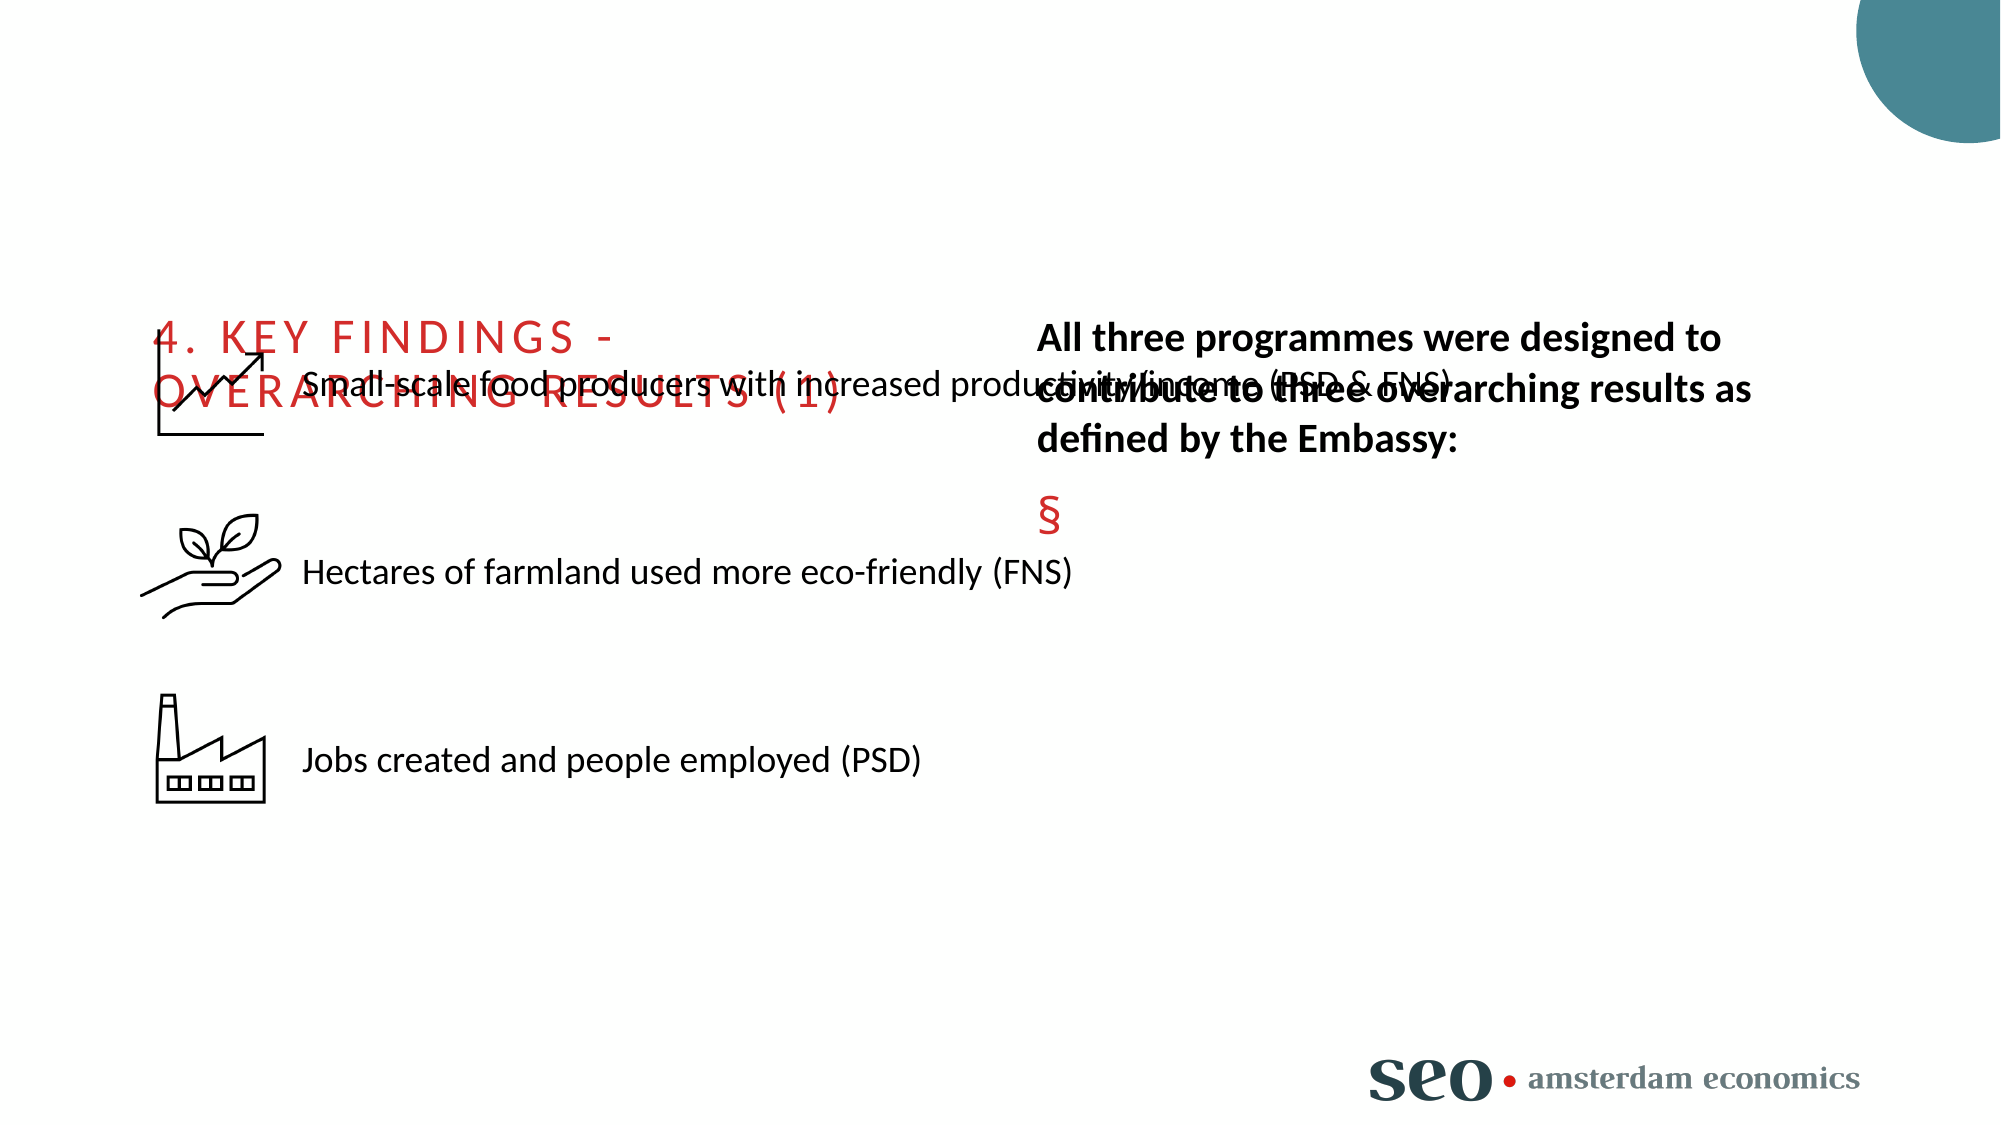

# 4. key findings - Overarching results (1)
All three programmes were designed to contribute to three overarching results as defined by the Embassy:
Small-scale food producers with increased productivity/income (PSD & FNS)
Hectares of farmland used more eco-friendly (FNS)
Jobs created and people employed (PSD)